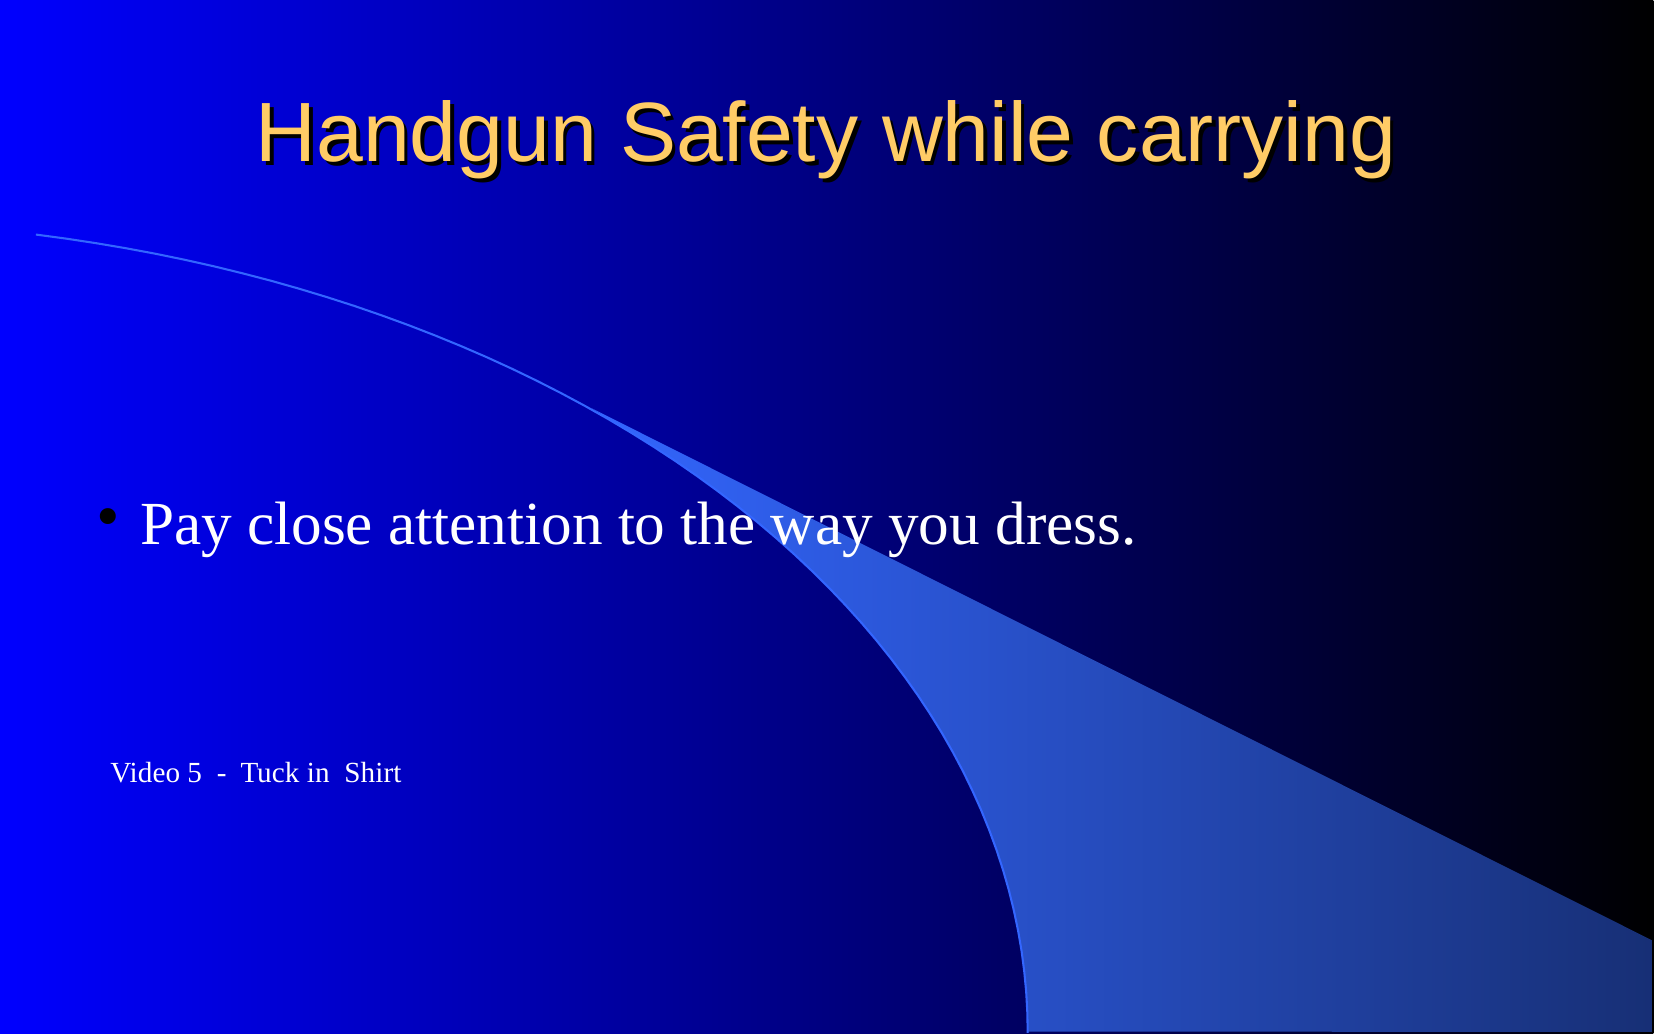

# Handgun Safety while carrying
 Pay close attention to the way you dress.
Video 5 - Tuck in Shirt